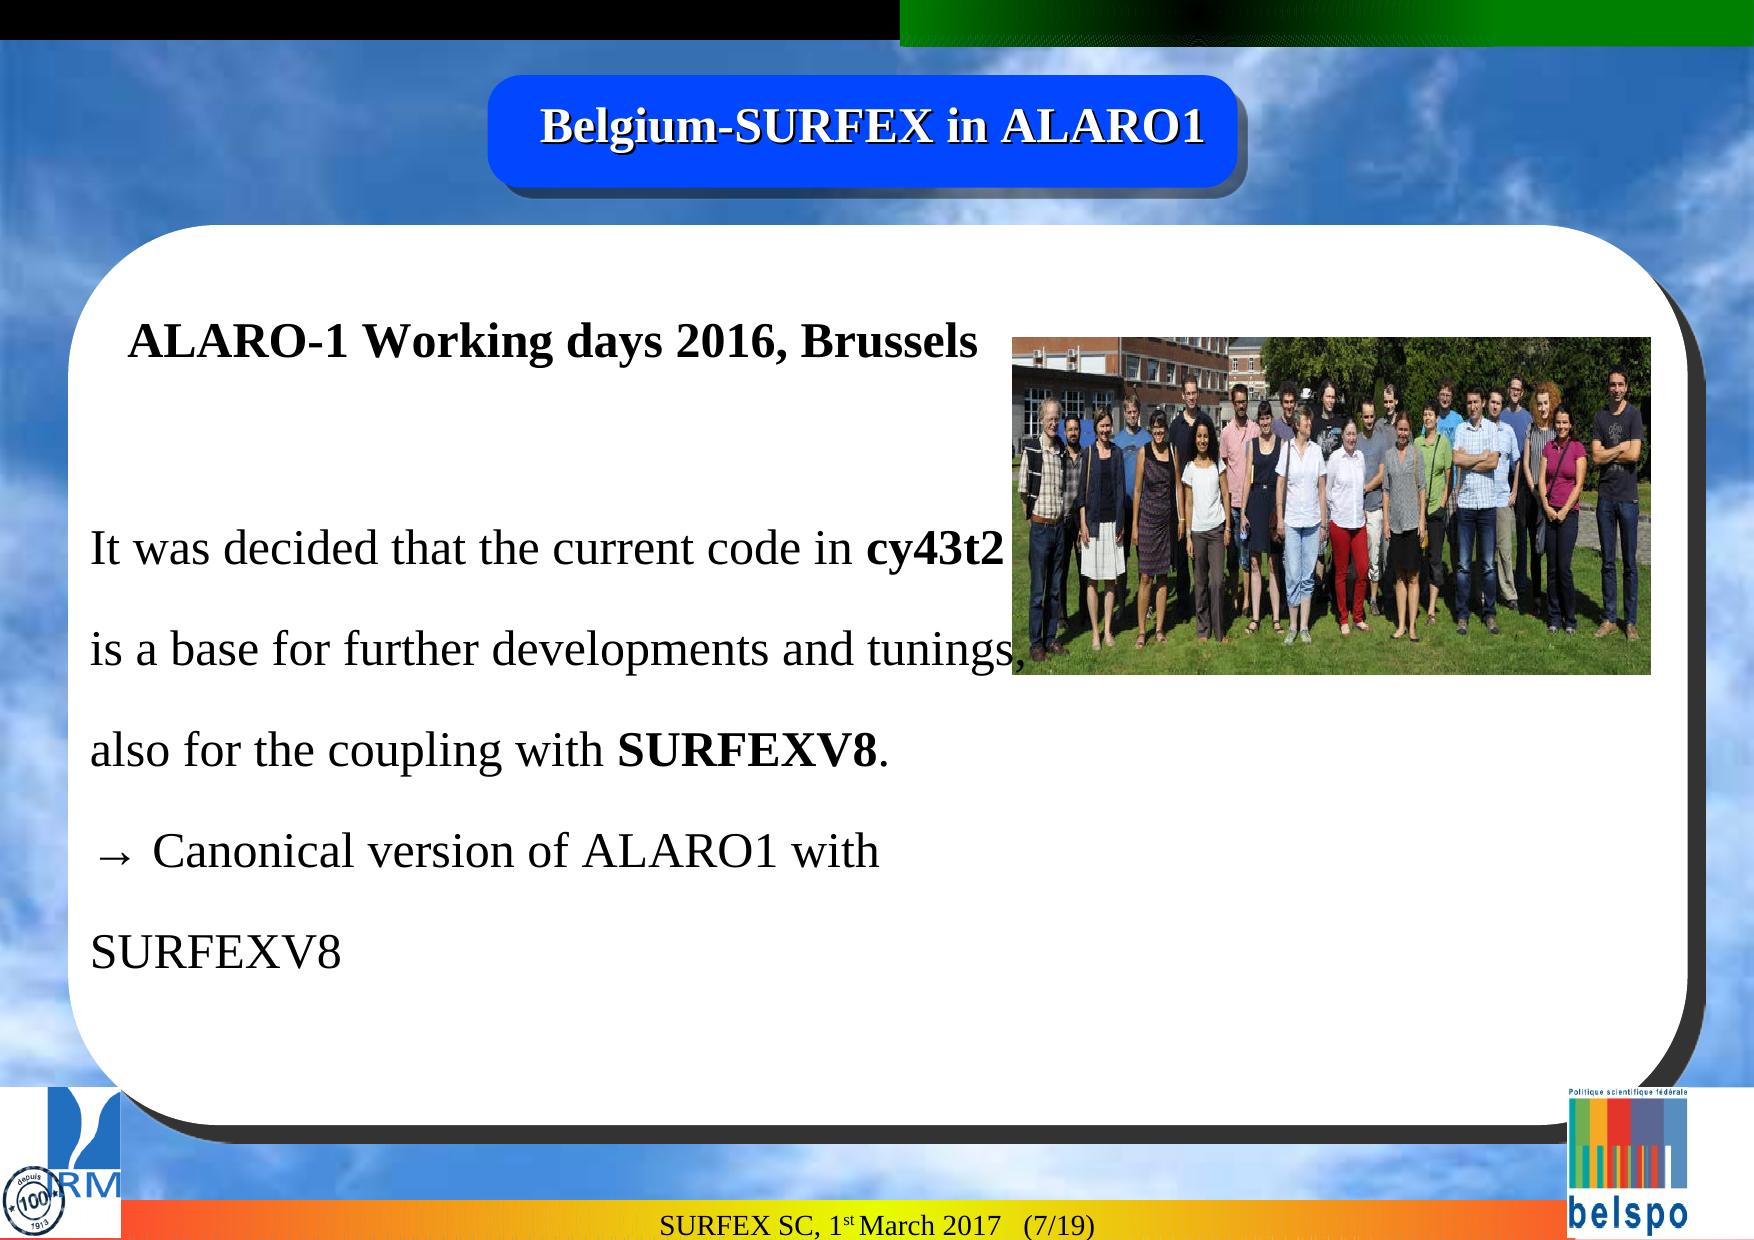

Belgium-SURFEX in ALARO1
ALARO-1 Working days 2016, Brussels
It was decided that the current code in cy43t2 is a base for further developments and tunings, also for the coupling with SURFEXV8.
→ Canonical version of ALARO1 with SURFEXV8
SURFEX SC, 1st March 2017 (7/19)